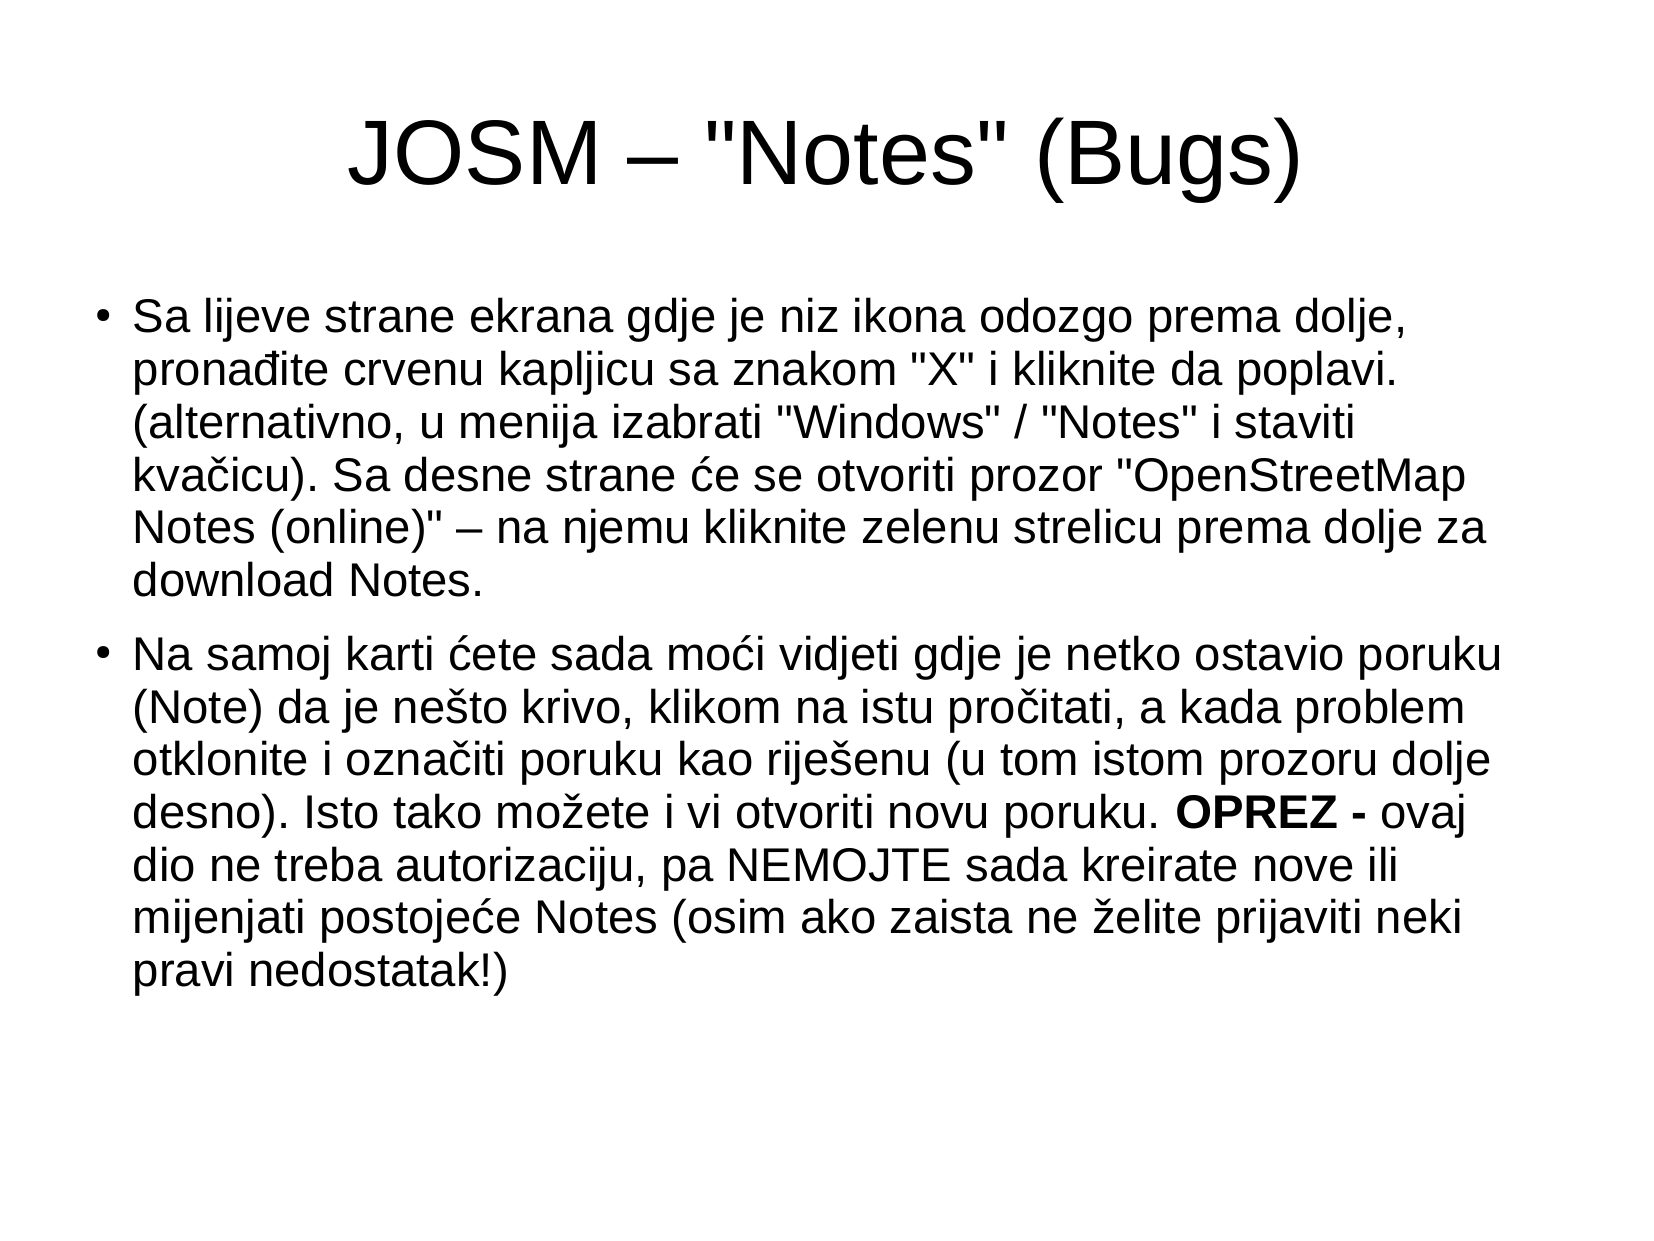

# JOSM – "Notes" (Bugs)
Sa lijeve strane ekrana gdje je niz ikona odozgo prema dolje, pronađite crvenu kapljicu sa znakom "X" i kliknite da poplavi. (alternativno, u menija izabrati "Windows" / "Notes" i staviti kvačicu). Sa desne strane će se otvoriti prozor "OpenStreetMap Notes (online)" – na njemu kliknite zelenu strelicu prema dolje za download Notes.
Na samoj karti ćete sada moći vidjeti gdje je netko ostavio poruku (Note) da je nešto krivo, klikom na istu pročitati, a kada problem otklonite i označiti poruku kao riješenu (u tom istom prozoru dolje desno). Isto tako možete i vi otvoriti novu poruku. OPREZ - ovaj dio ne treba autorizaciju, pa NEMOJTE sada kreirate nove ili mijenjati postojeće Notes (osim ako zaista ne želite prijaviti neki pravi nedostatak!)